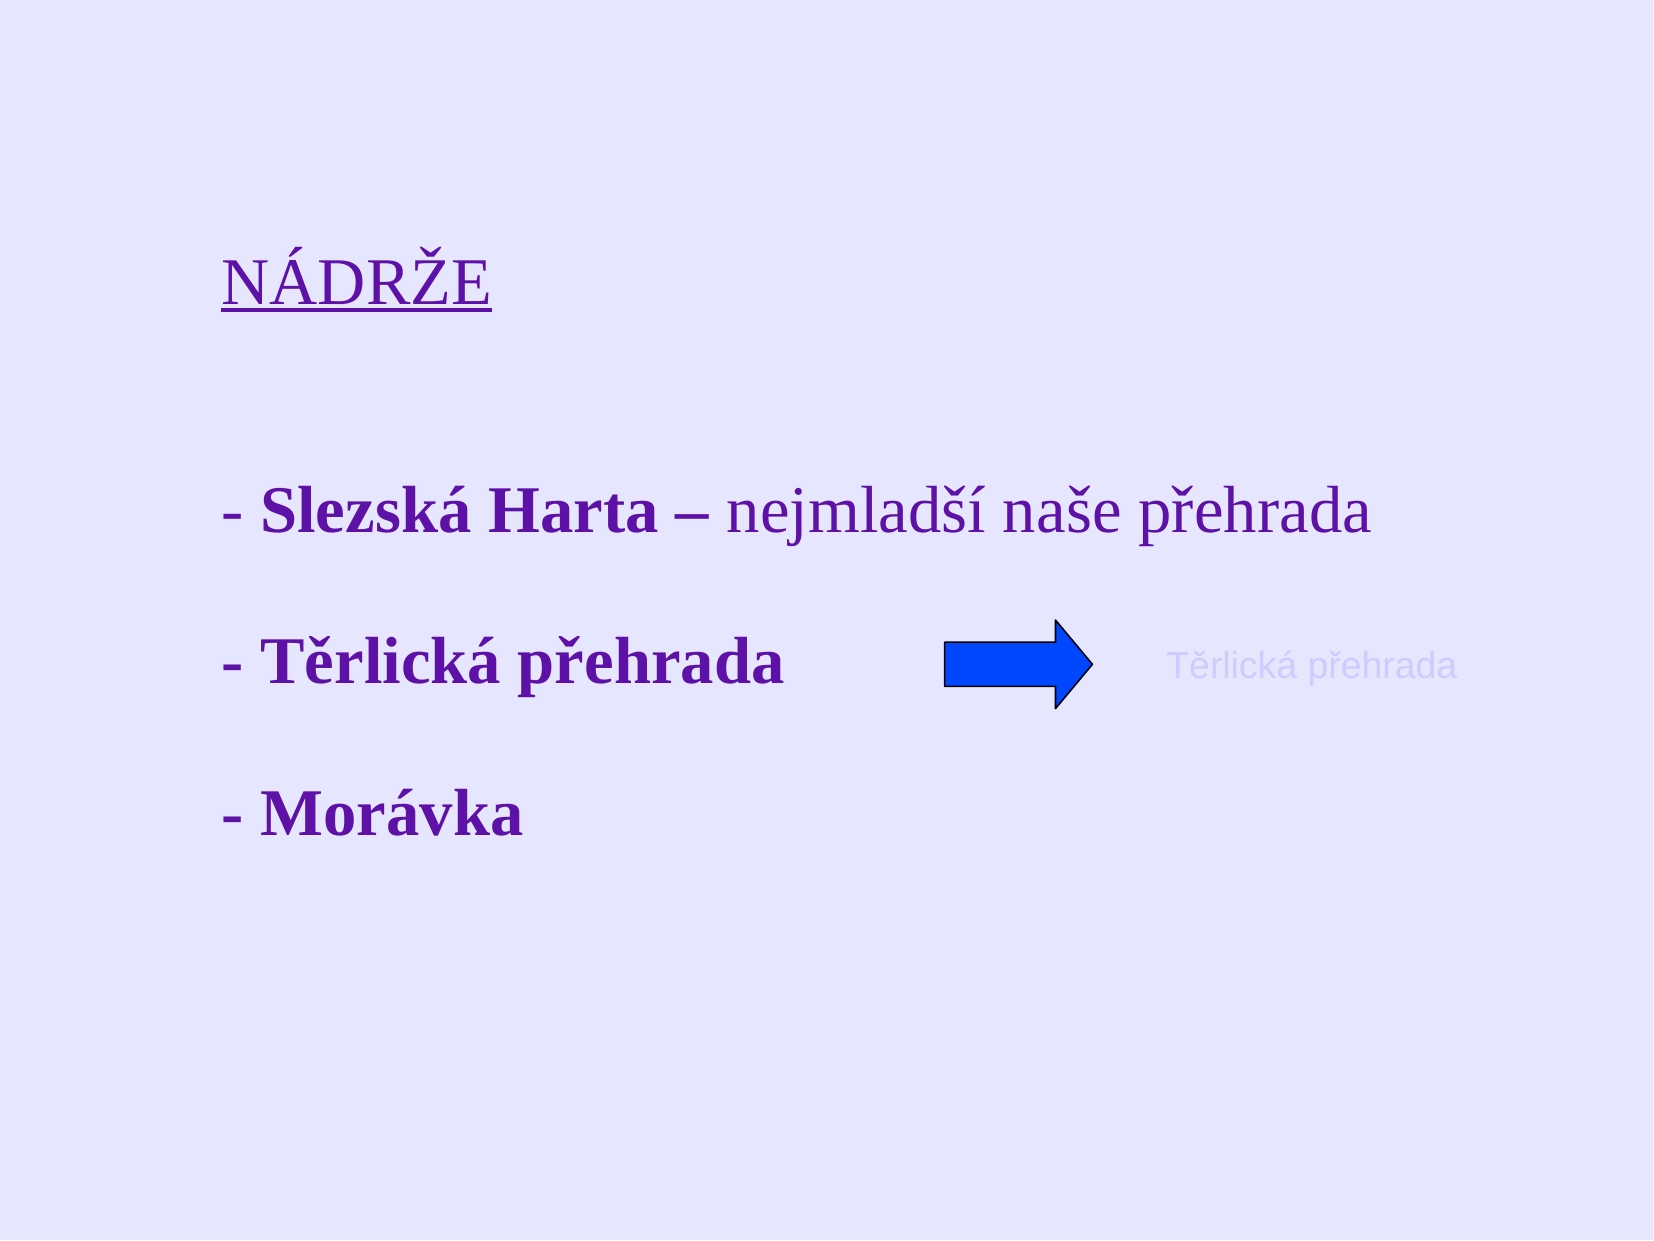

NÁDRŽE
- Slezská Harta – nejmladší naše přehrada
- Těrlická přehrada
- Morávka
Těrlická přehrada